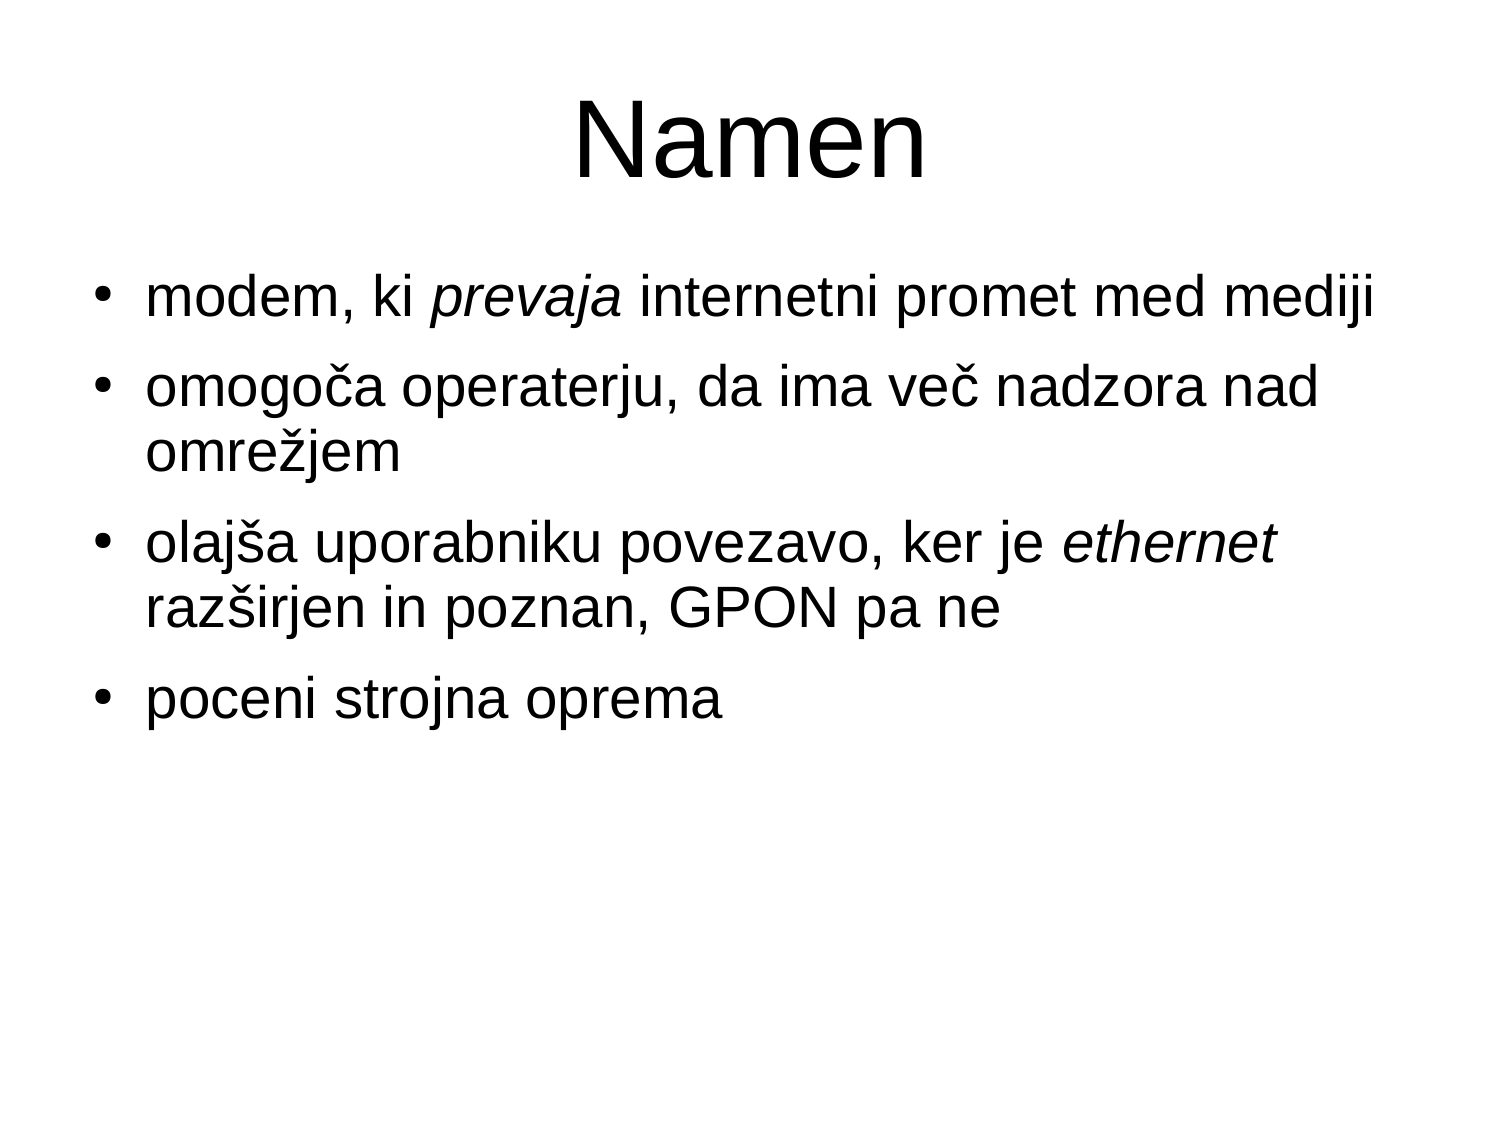

# Namen
modem, ki prevaja internetni promet med mediji
omogoča operaterju, da ima več nadzora nad omrežjem
olajša uporabniku povezavo, ker je ethernet razširjen in poznan, GPON pa ne
poceni strojna oprema